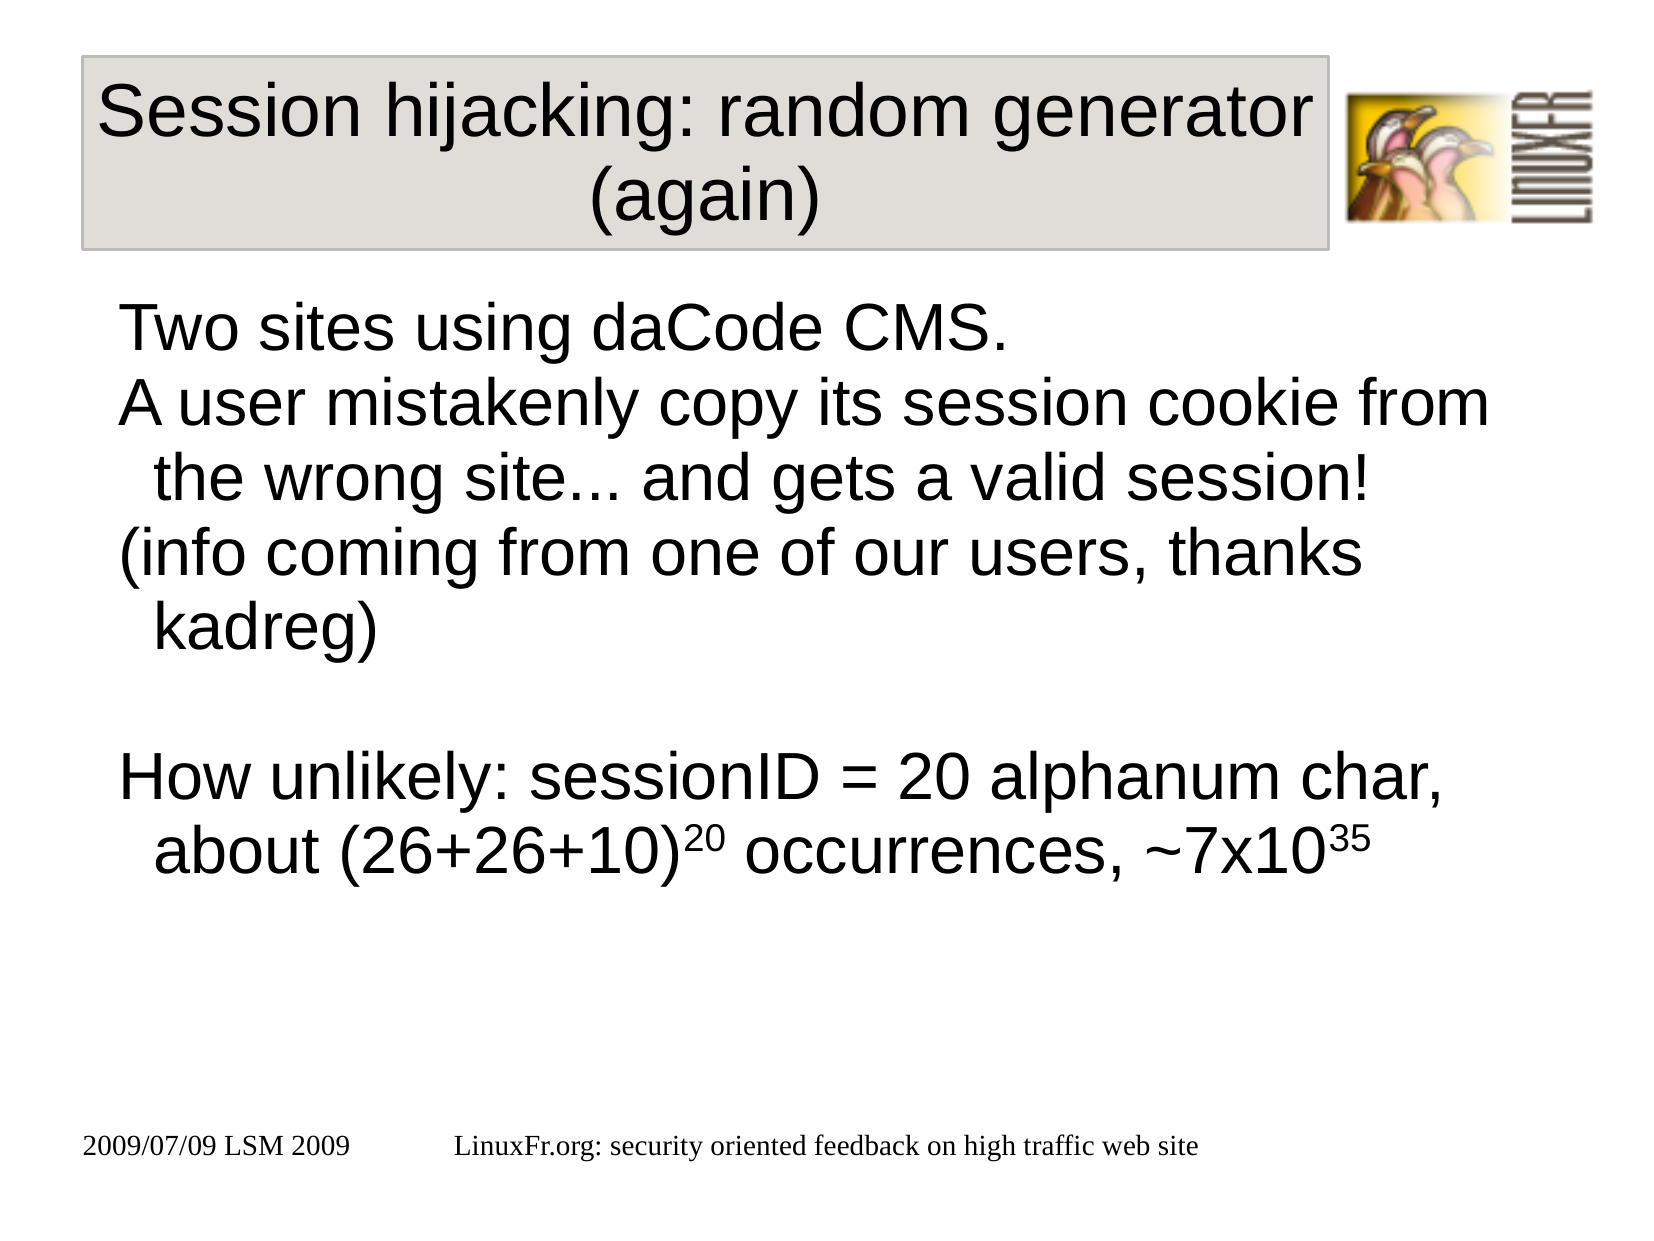

# Session hijacking: random generator (again)
Two sites using daCode CMS.
A user mistakenly copy its session cookie from the wrong site... and gets a valid session!
(info coming from one of our users, thanks kadreg)
How unlikely: sessionID = 20 alphanum char, about (26+26+10)20 occurrences, ~7x1035